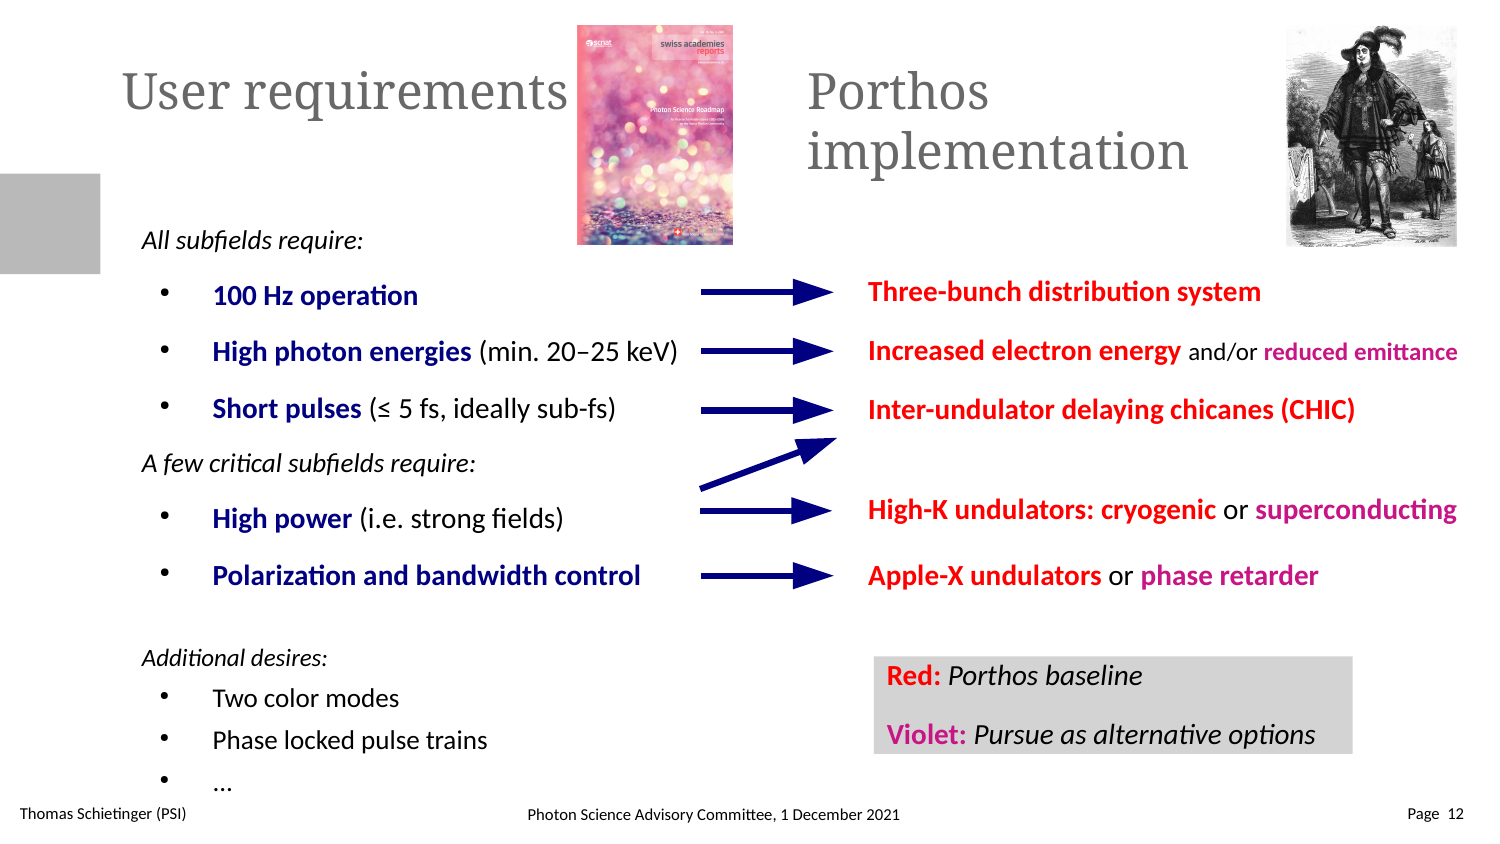

User requirements
Porthos
implementation
# All subfields require:
100 Hz operation
High photon energies (min. 20–25 keV)
Short pulses (≤ 5 fs, ideally sub-fs)
A few critical subfields require:
High power (i.e. strong fields)
Polarization and bandwidth control
Additional desires:
Two color modes
Phase locked pulse trains
...
Three-bunch distribution system
Increased electron energy and/or reduced emittance
Inter-undulator delaying chicanes (CHIC)
High-K undulators: cryogenic or superconducting
Apple-X undulators or phase retarder
 Red: Porthos baseline
 Violet: Pursue as alternative options